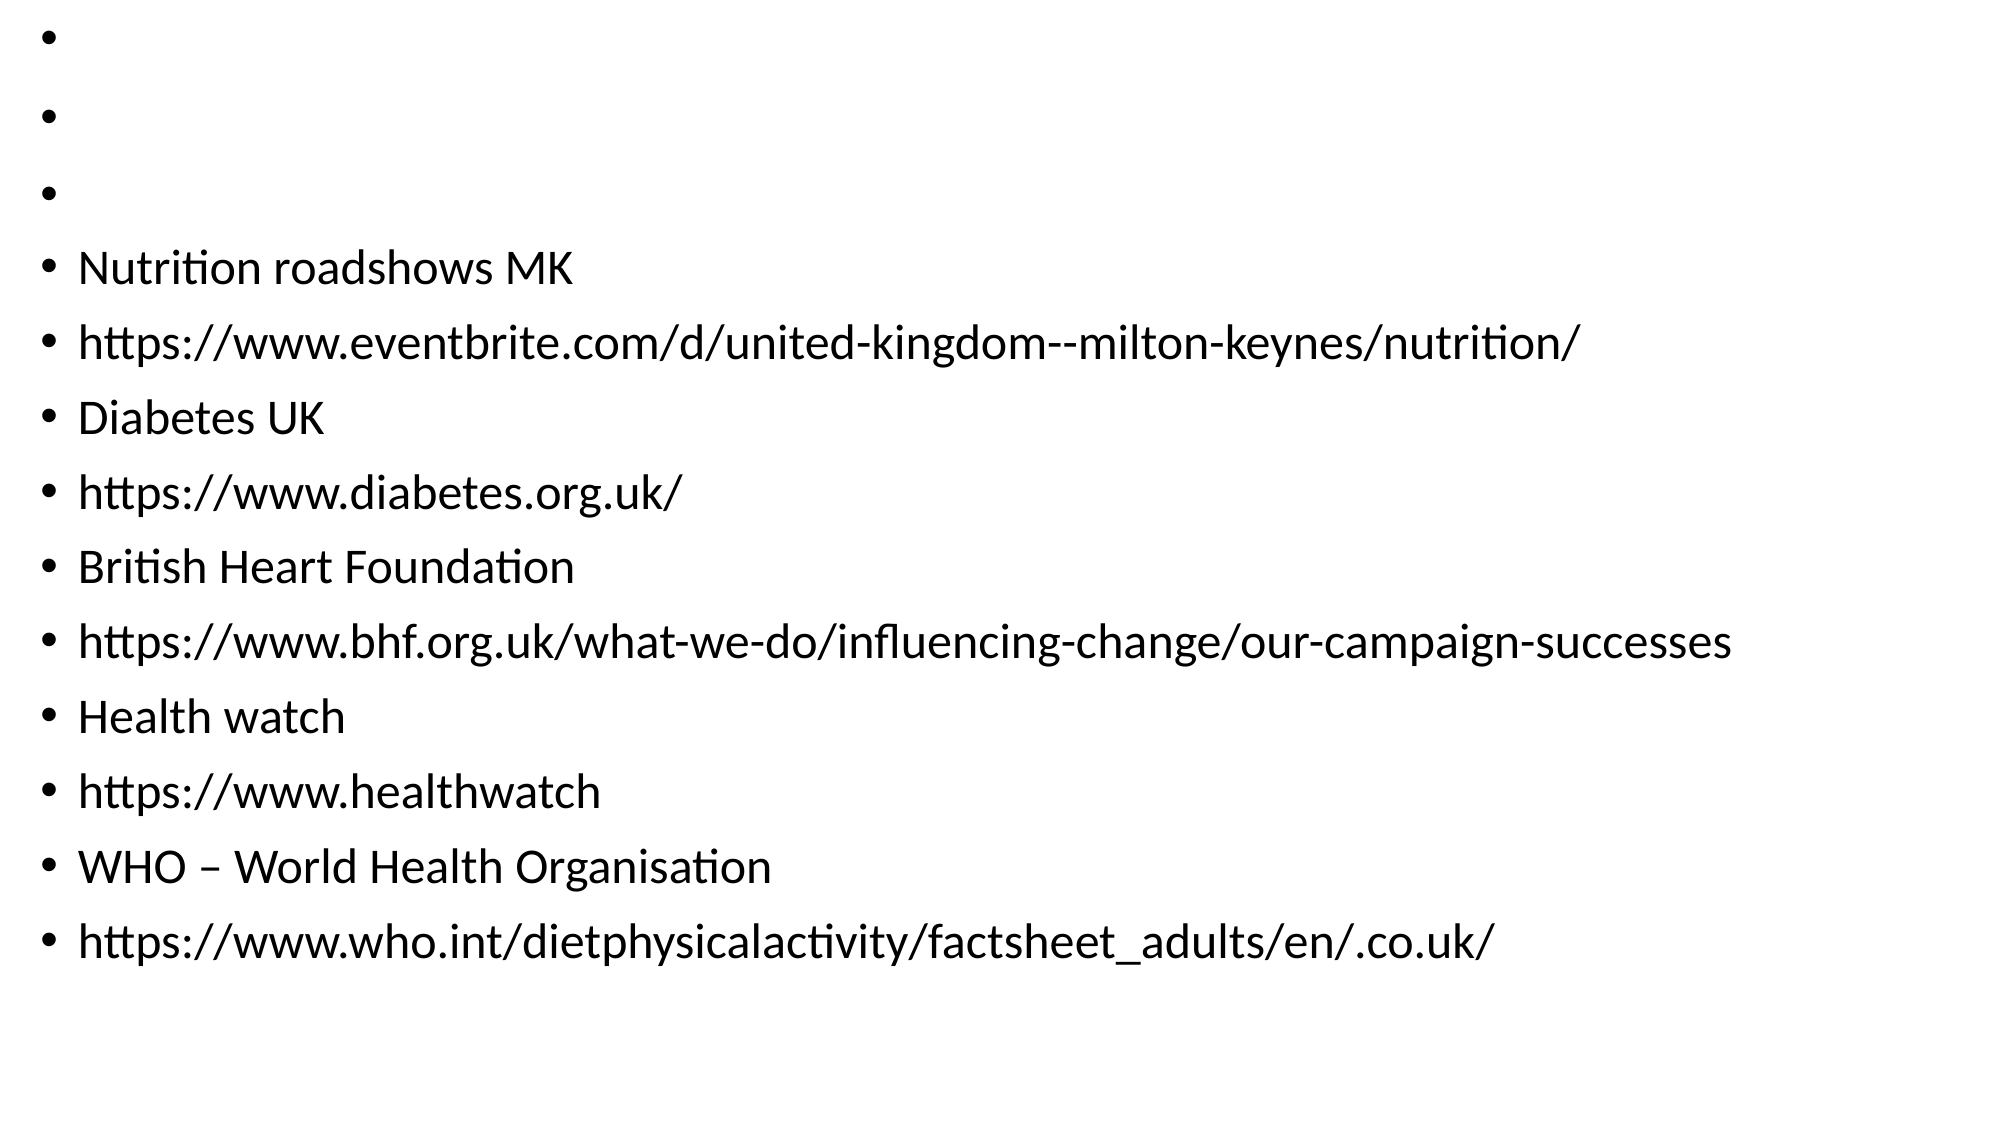

# Nutrition roadshows MK
https://www.eventbrite.com/d/united-kingdom--milton-keynes/nutrition/
Diabetes UK
https://www.diabetes.org.uk/
British Heart Foundation
https://www.bhf.org.uk/what-we-do/influencing-change/our-campaign-successes
Health watch
https://www.healthwatch
WHO – World Health Organisation
https://www.who.int/dietphysicalactivity/factsheet_adults/en/.co.uk/